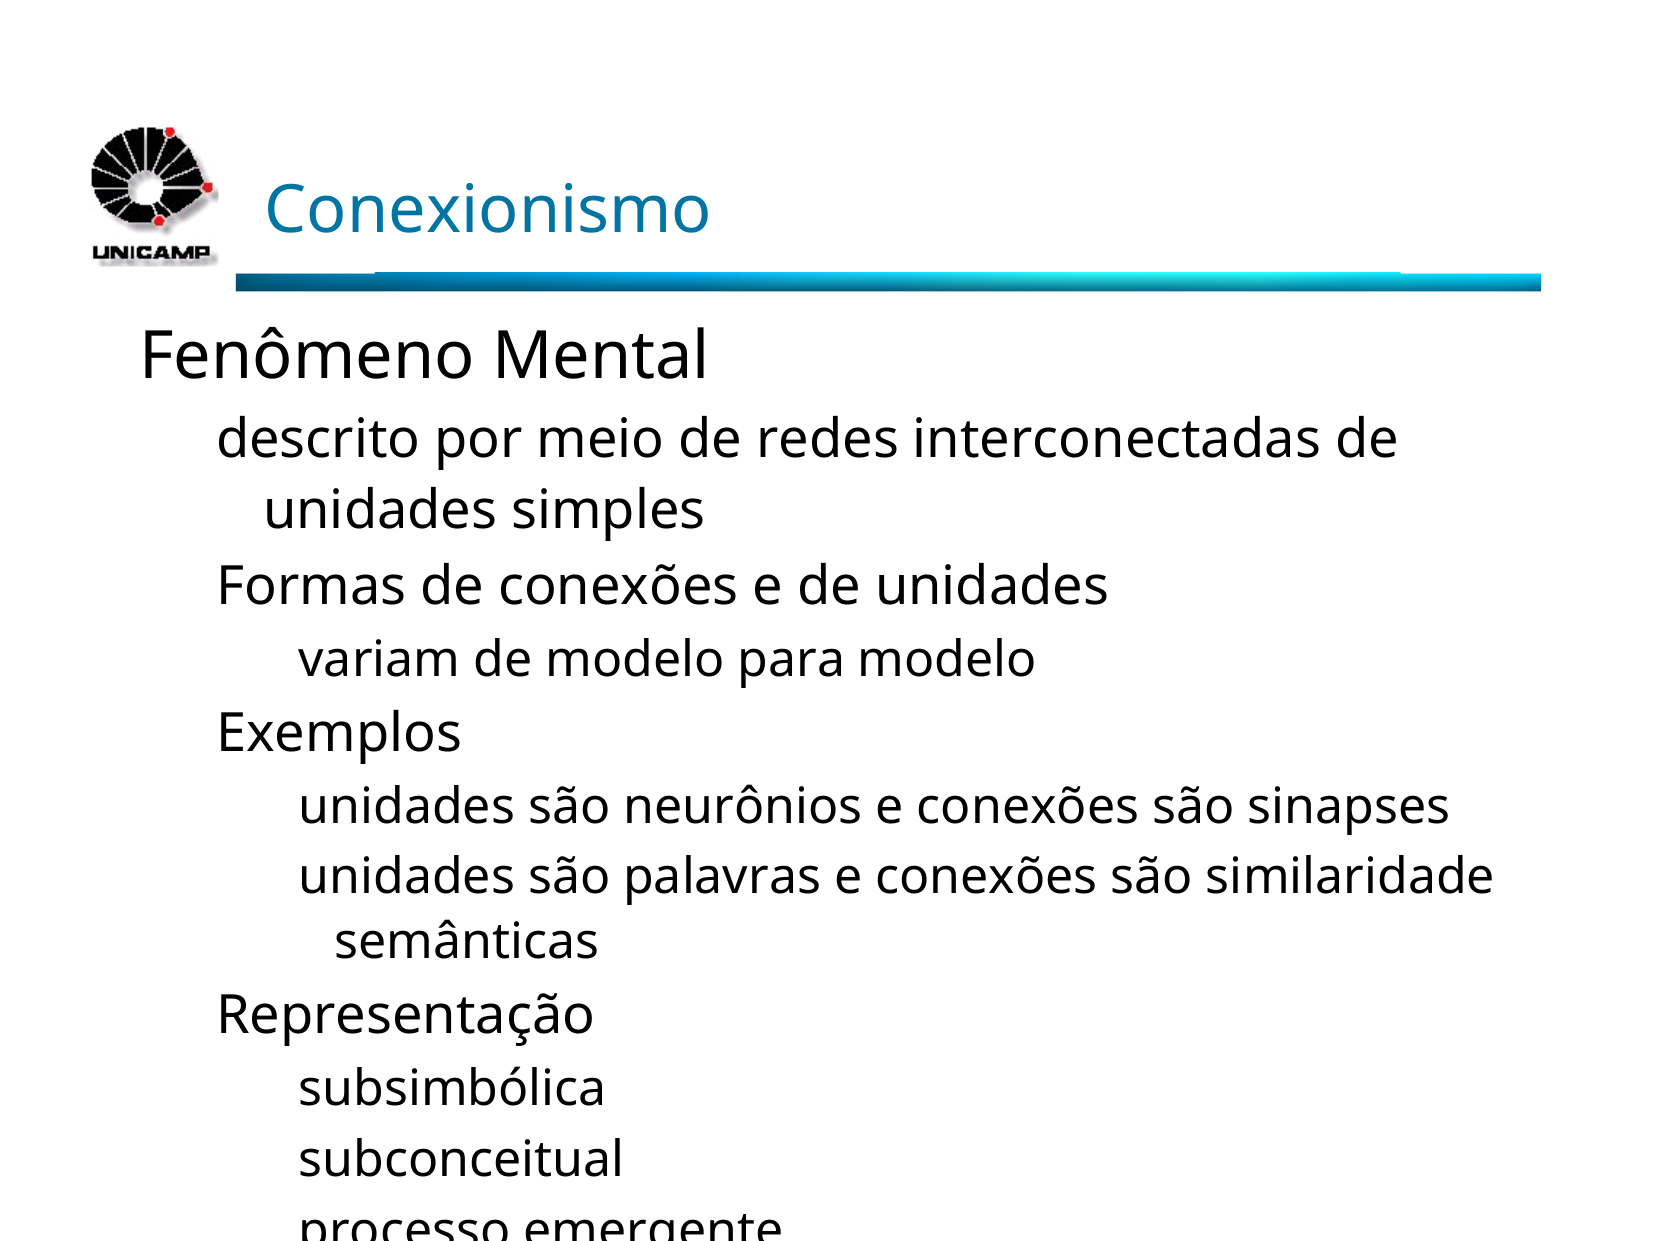

# Conexionismo
Fenômeno Mental
descrito por meio de redes interconectadas de unidades simples
Formas de conexões e de unidades
variam de modelo para modelo
Exemplos
unidades são neurônios e conexões são sinapses
unidades são palavras e conexões são similaridade semânticas
Representação
subsimbólica
subconceitual
processo emergente